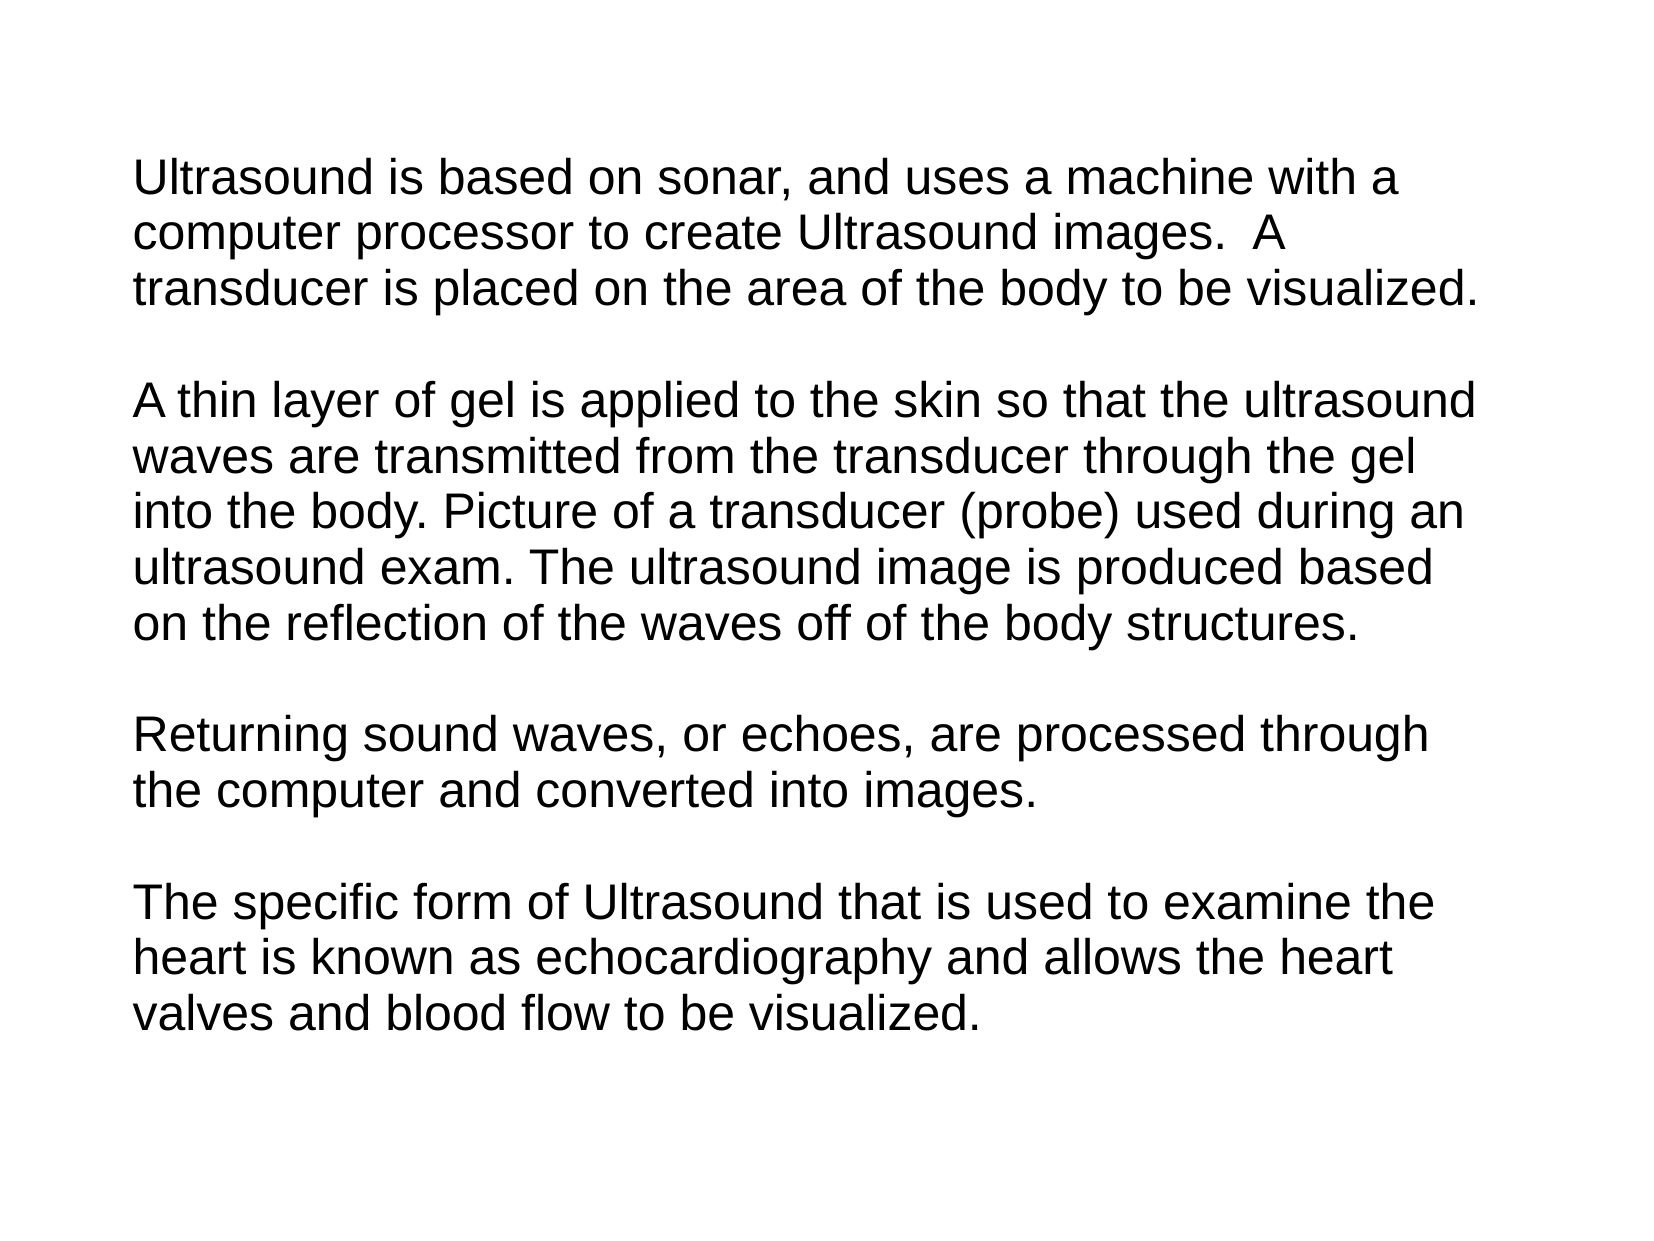

Ultrasound is based on sonar, and uses a machine with a computer processor to create Ultrasound images. A transducer is placed on the area of the body to be visualized.
A thin layer of gel is applied to the skin so that the ultrasound waves are transmitted from the transducer through the gel into the body. Picture of a transducer (probe) used during an ultrasound exam. The ultrasound image is produced based on the reflection of the waves off of the body structures.
Returning sound waves, or echoes, are processed through the computer and converted into images.
The specific form of Ultrasound that is used to examine the heart is known as echocardiography and allows the heart valves and blood flow to be visualized.